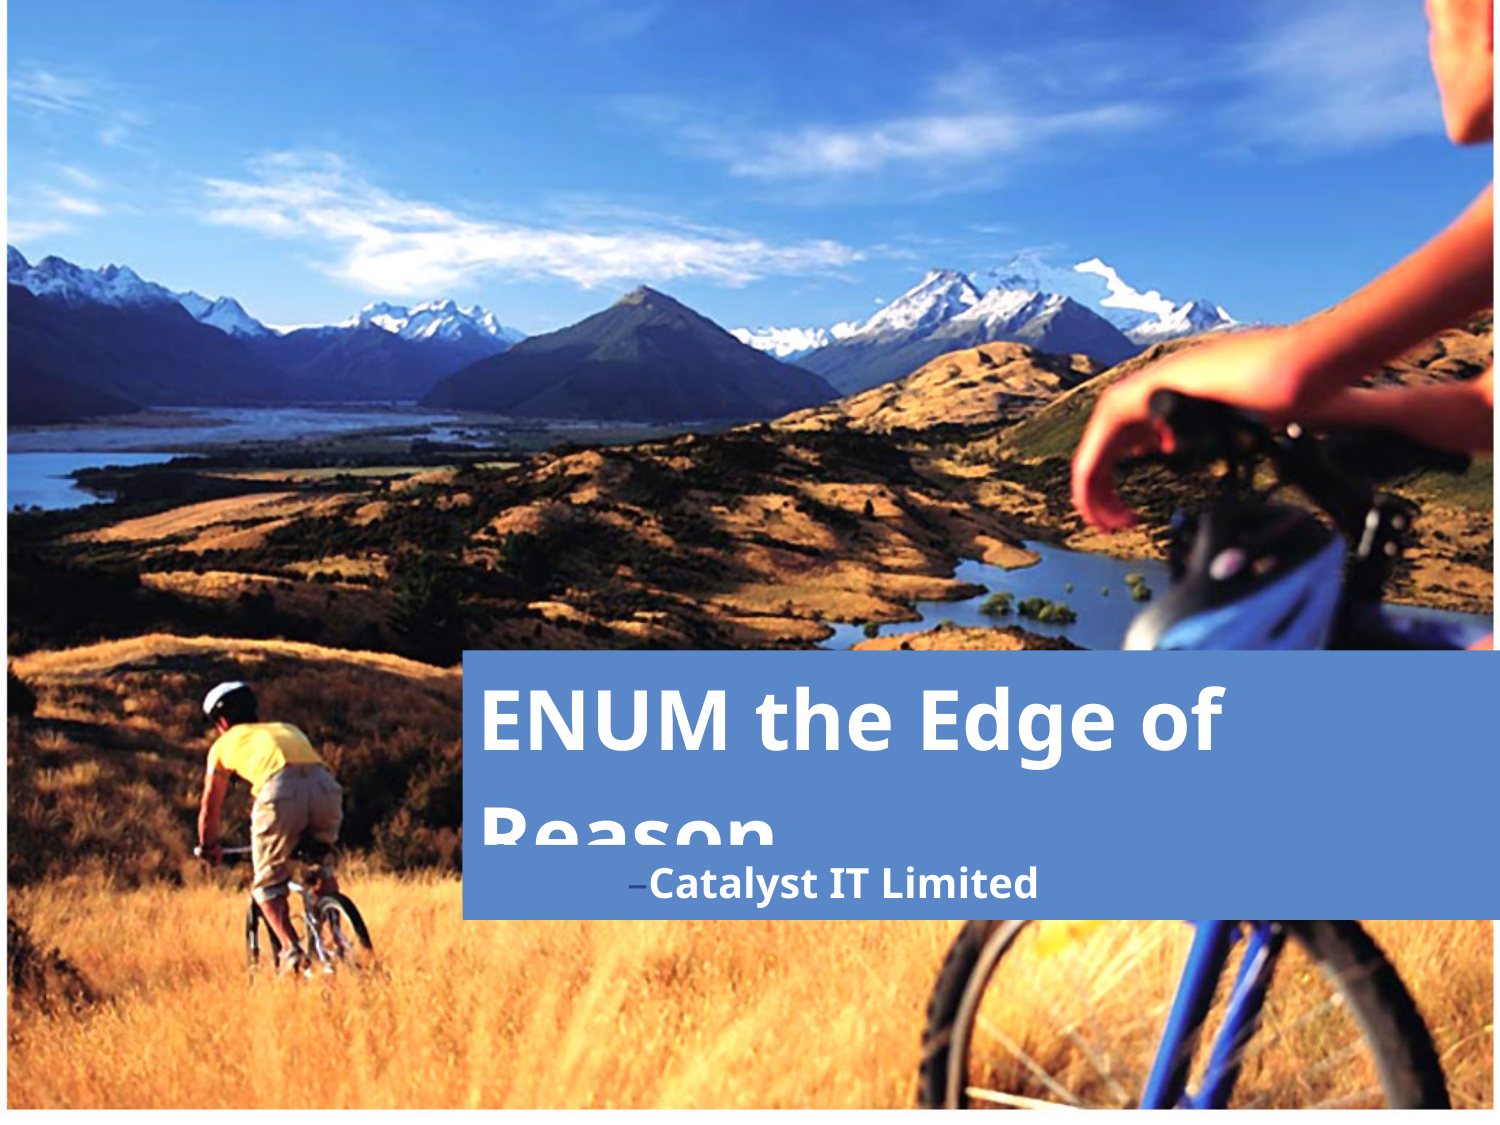

# ENUM the Edge of Reason
Catalyst IT Limited